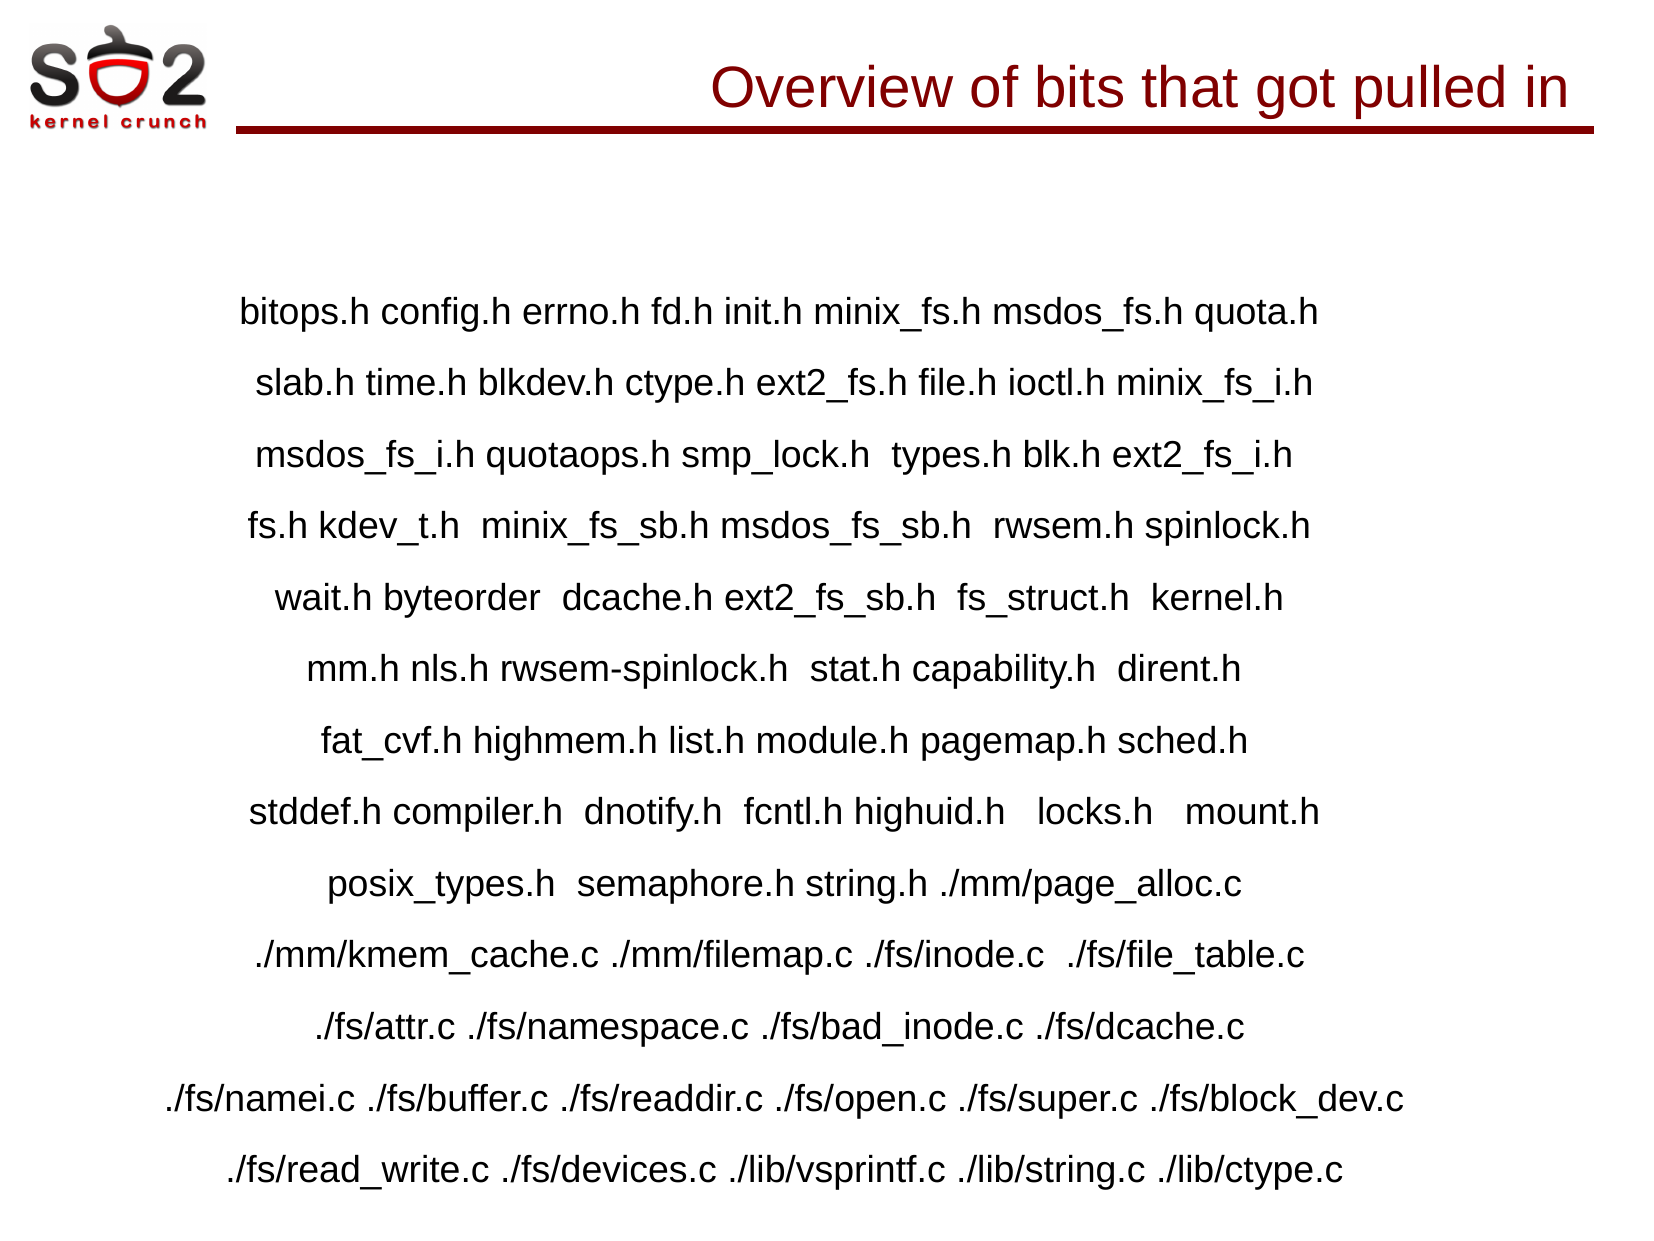

# Overview of bits that got pulled in
bitops.h config.h errno.h fd.h init.h minix_fs.h msdos_fs.h quota.h
 slab.h time.h blkdev.h ctype.h ext2_fs.h file.h ioctl.h minix_fs_i.h
 msdos_fs_i.h quotaops.h smp_lock.h types.h blk.h ext2_fs_i.h
 fs.h kdev_t.h minix_fs_sb.h msdos_fs_sb.h rwsem.h spinlock.h
 wait.h byteorder dcache.h ext2_fs_sb.h fs_struct.h kernel.h
 mm.h nls.h rwsem-spinlock.h stat.h capability.h dirent.h
 fat_cvf.h highmem.h list.h module.h pagemap.h sched.h
 stddef.h compiler.h dnotify.h fcntl.h highuid.h locks.h mount.h
 posix_types.h semaphore.h string.h ./mm/page_alloc.c
 ./mm/kmem_cache.c ./mm/filemap.c ./fs/inode.c ./fs/file_table.c
./fs/attr.c ./fs/namespace.c ./fs/bad_inode.c ./fs/dcache.c
 ./fs/namei.c ./fs/buffer.c ./fs/readdir.c ./fs/open.c ./fs/super.c ./fs/block_dev.c
 ./fs/read_write.c ./fs/devices.c ./lib/vsprintf.c ./lib/string.c ./lib/ctype.c